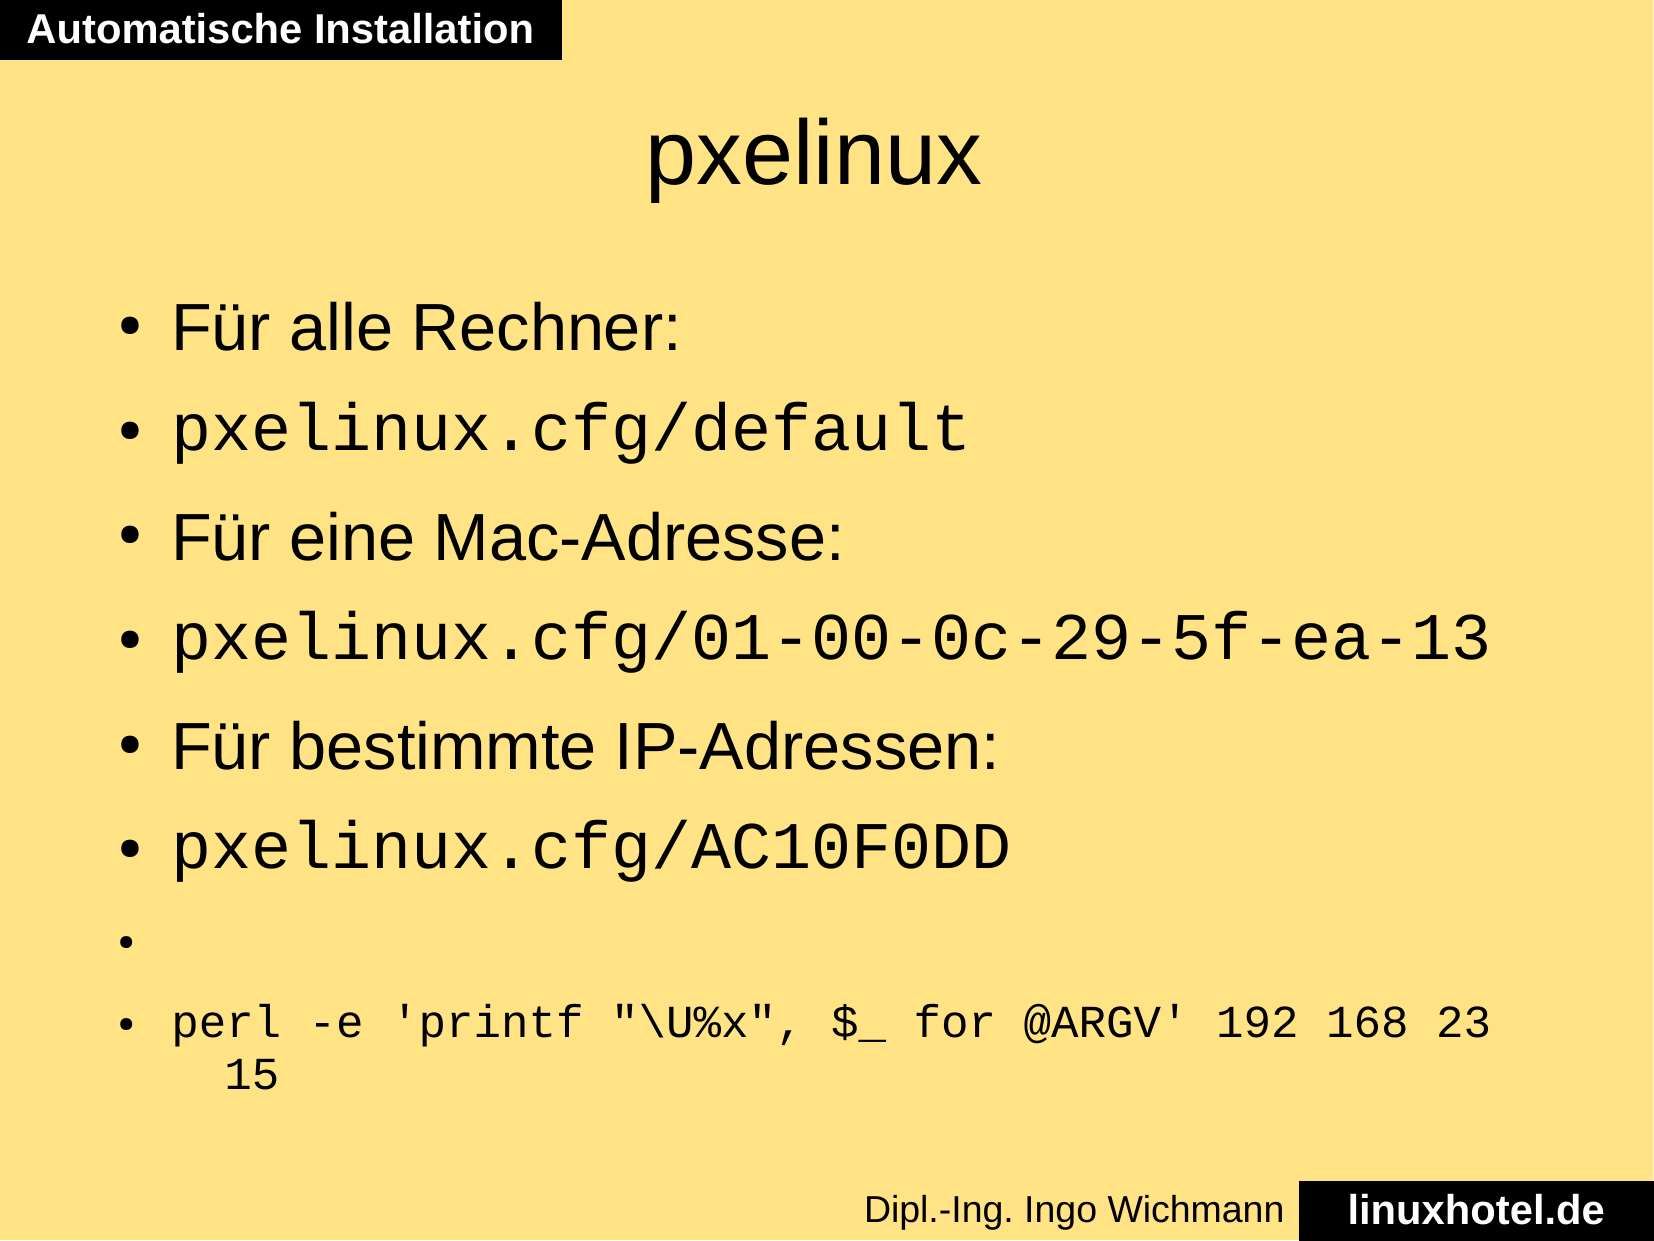

Automatische Installation
# pxelinux
Für alle Rechner:
pxelinux.cfg/default
Für eine Mac-Adresse:
pxelinux.cfg/01-00-0c-29-5f-ea-13
Für bestimmte IP-Adressen:
pxelinux.cfg/AC10F0DD
perl -e 'printf "\U%x", $_ for @ARGV' 192 168 23 15
linuxhotel.de
Dipl.-Ing. Ingo Wichmann